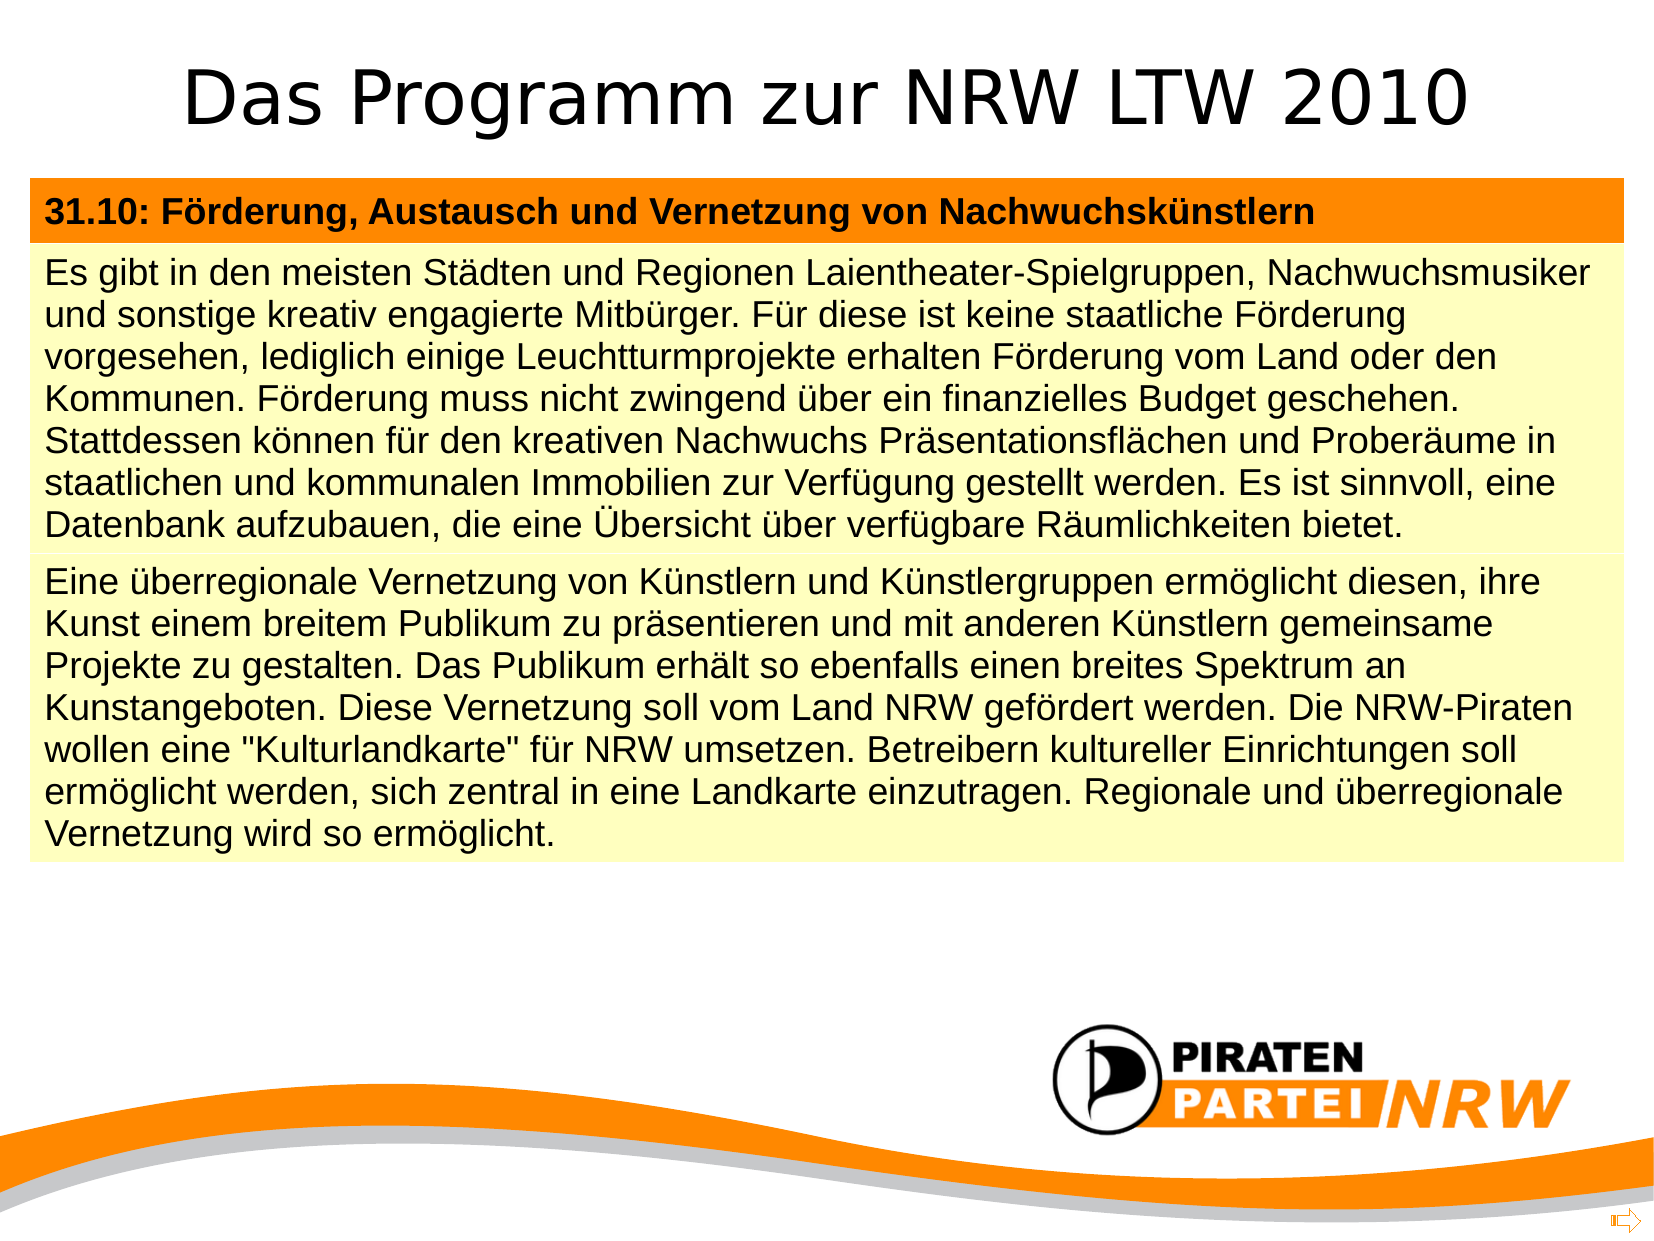

# Das Programm zur NRW LTW 2010
| 31.10: ﻿Förderung, Austausch und Vernetzung von Nachwuchskünstlern |
| --- |
| Es gibt in den meisten Städten und Regionen Laientheater-Spielgruppen, Nachwuchsmusiker und sonstige kreativ engagierte Mitbürger. Für diese ist keine staatliche Förderung vorgesehen, lediglich einige Leuchtturmprojekte erhalten Förderung vom Land oder den Kommunen. Förderung muss nicht zwingend über ein finanzielles Budget geschehen. Stattdessen können für den kreativen Nachwuchs Präsentationsflächen und Proberäume in staatlichen und kommunalen Immobilien zur Verfügung gestellt werden. Es ist sinnvoll, eine Datenbank aufzubauen, die eine Übersicht über verfügbare Räumlichkeiten bietet. |
| Eine überregionale Vernetzung von Künstlern und Künstlergruppen ermöglicht diesen, ihre Kunst einem breitem Publikum zu präsentieren und mit anderen Künstlern gemeinsame Projekte zu gestalten. Das Publikum erhält so ebenfalls einen breites Spektrum an Kunstangeboten. Diese Vernetzung soll vom Land NRW gefördert werden. Die NRW-Piraten wollen eine "Kulturlandkarte" für NRW umsetzen. Betreibern kultureller Einrichtungen soll ermöglicht werden, sich zentral in eine Landkarte einzutragen. Regionale und überregionale Vernetzung wird so ermöglicht. |